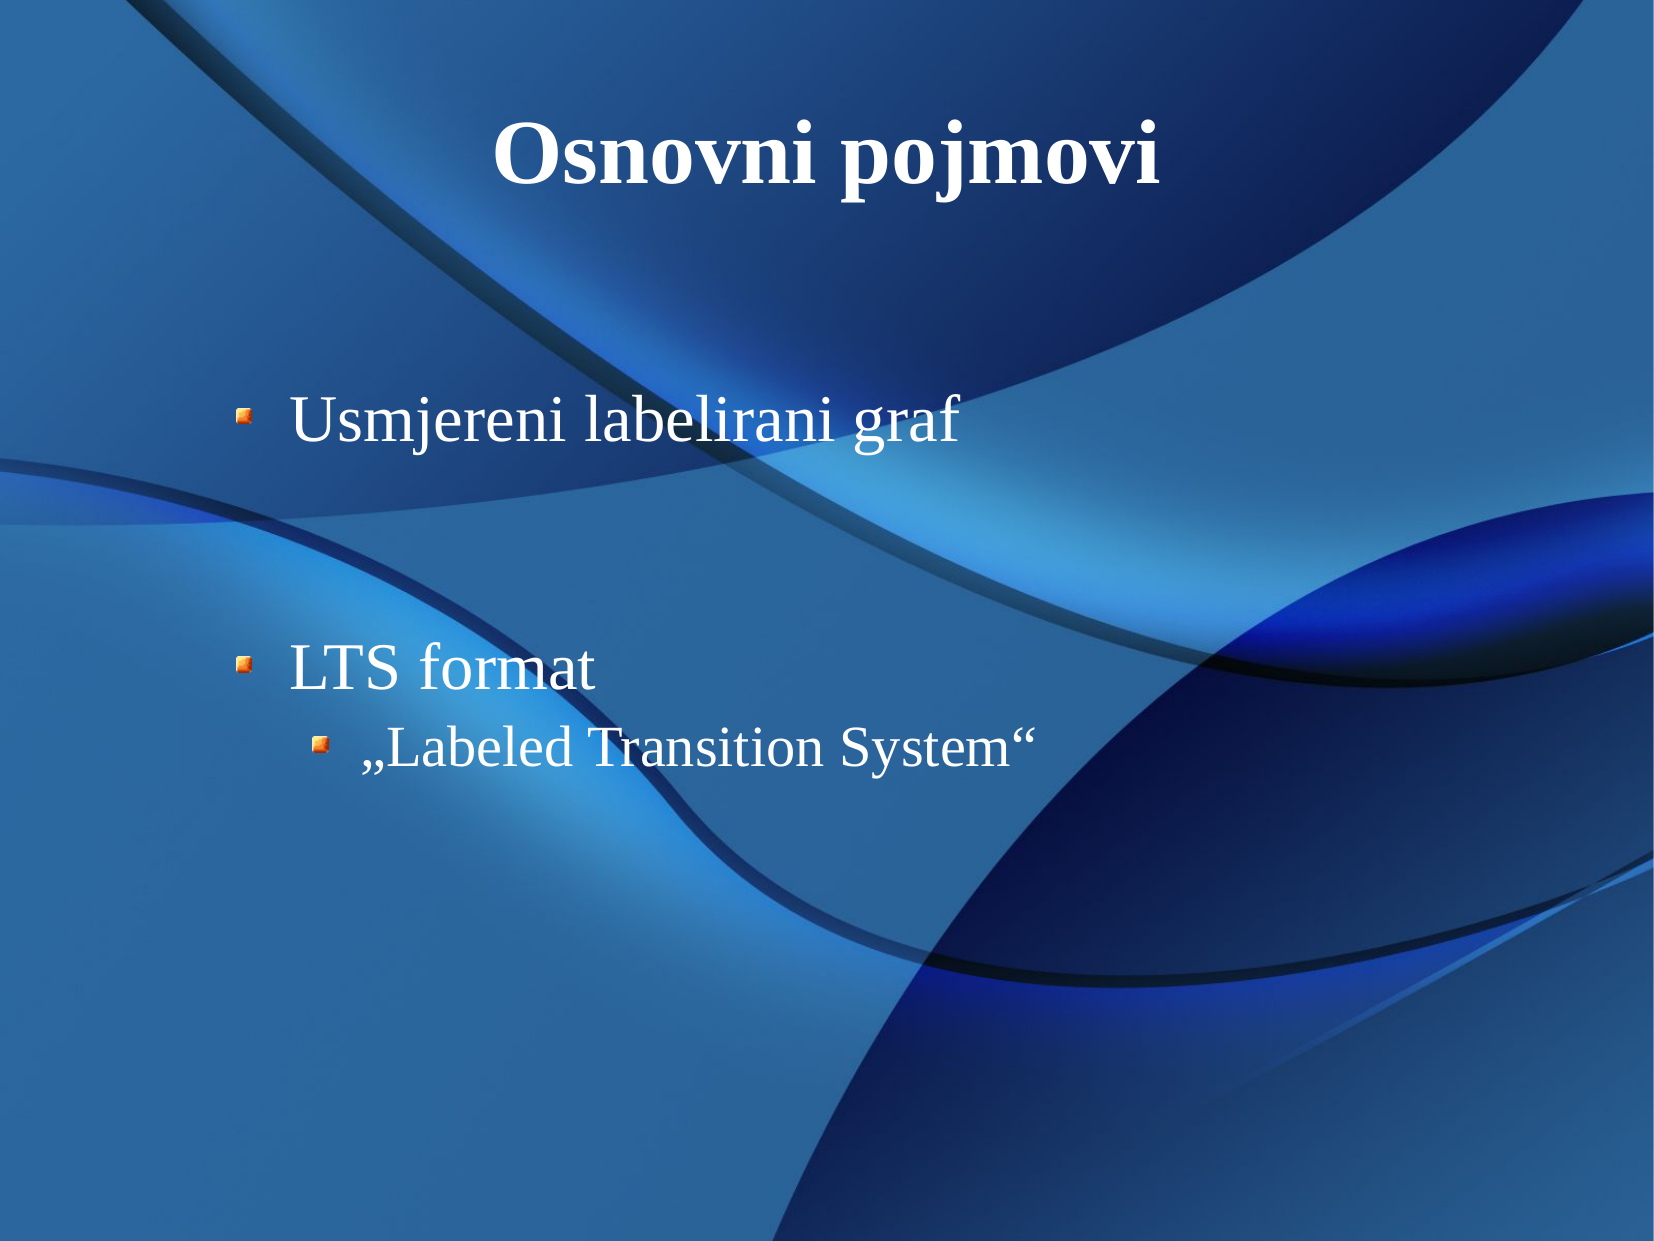

# Osnovni pojmovi
Usmjereni labelirani graf
LTS format
„Labeled Transition System“